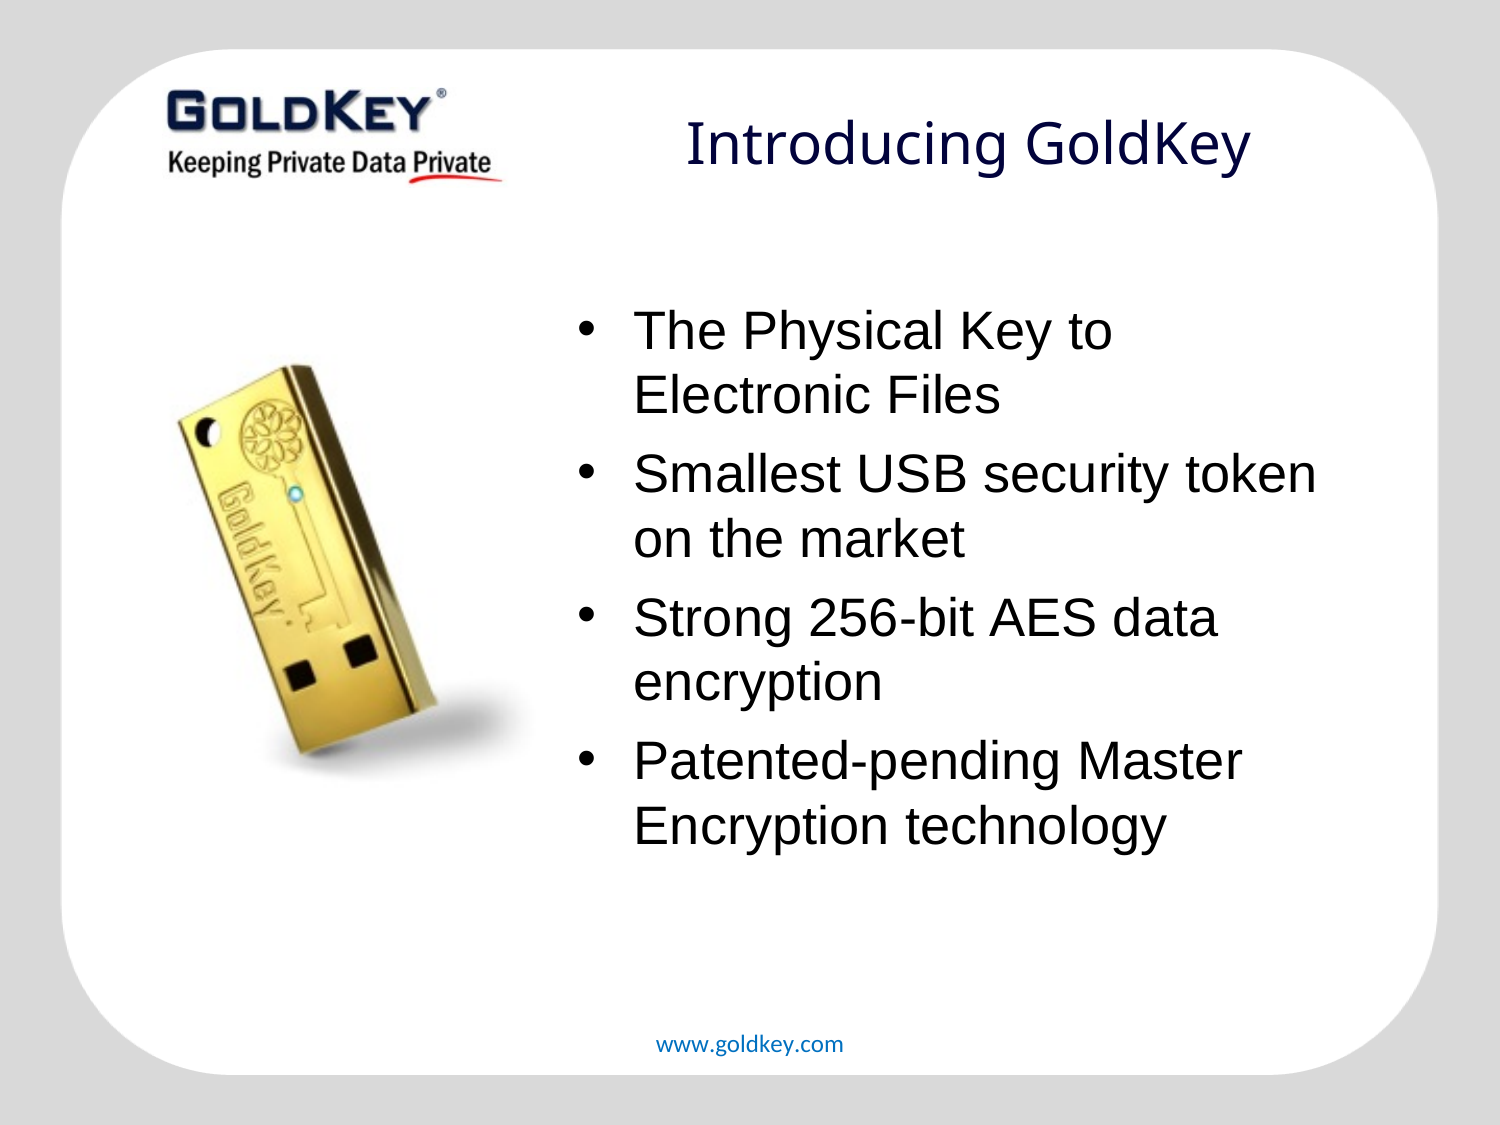

# Introducing GoldKey
The Physical Key to Electronic Files
Smallest USB security token on the market
Strong 256-bit AES data encryption
Patented-pending Master Encryption technology